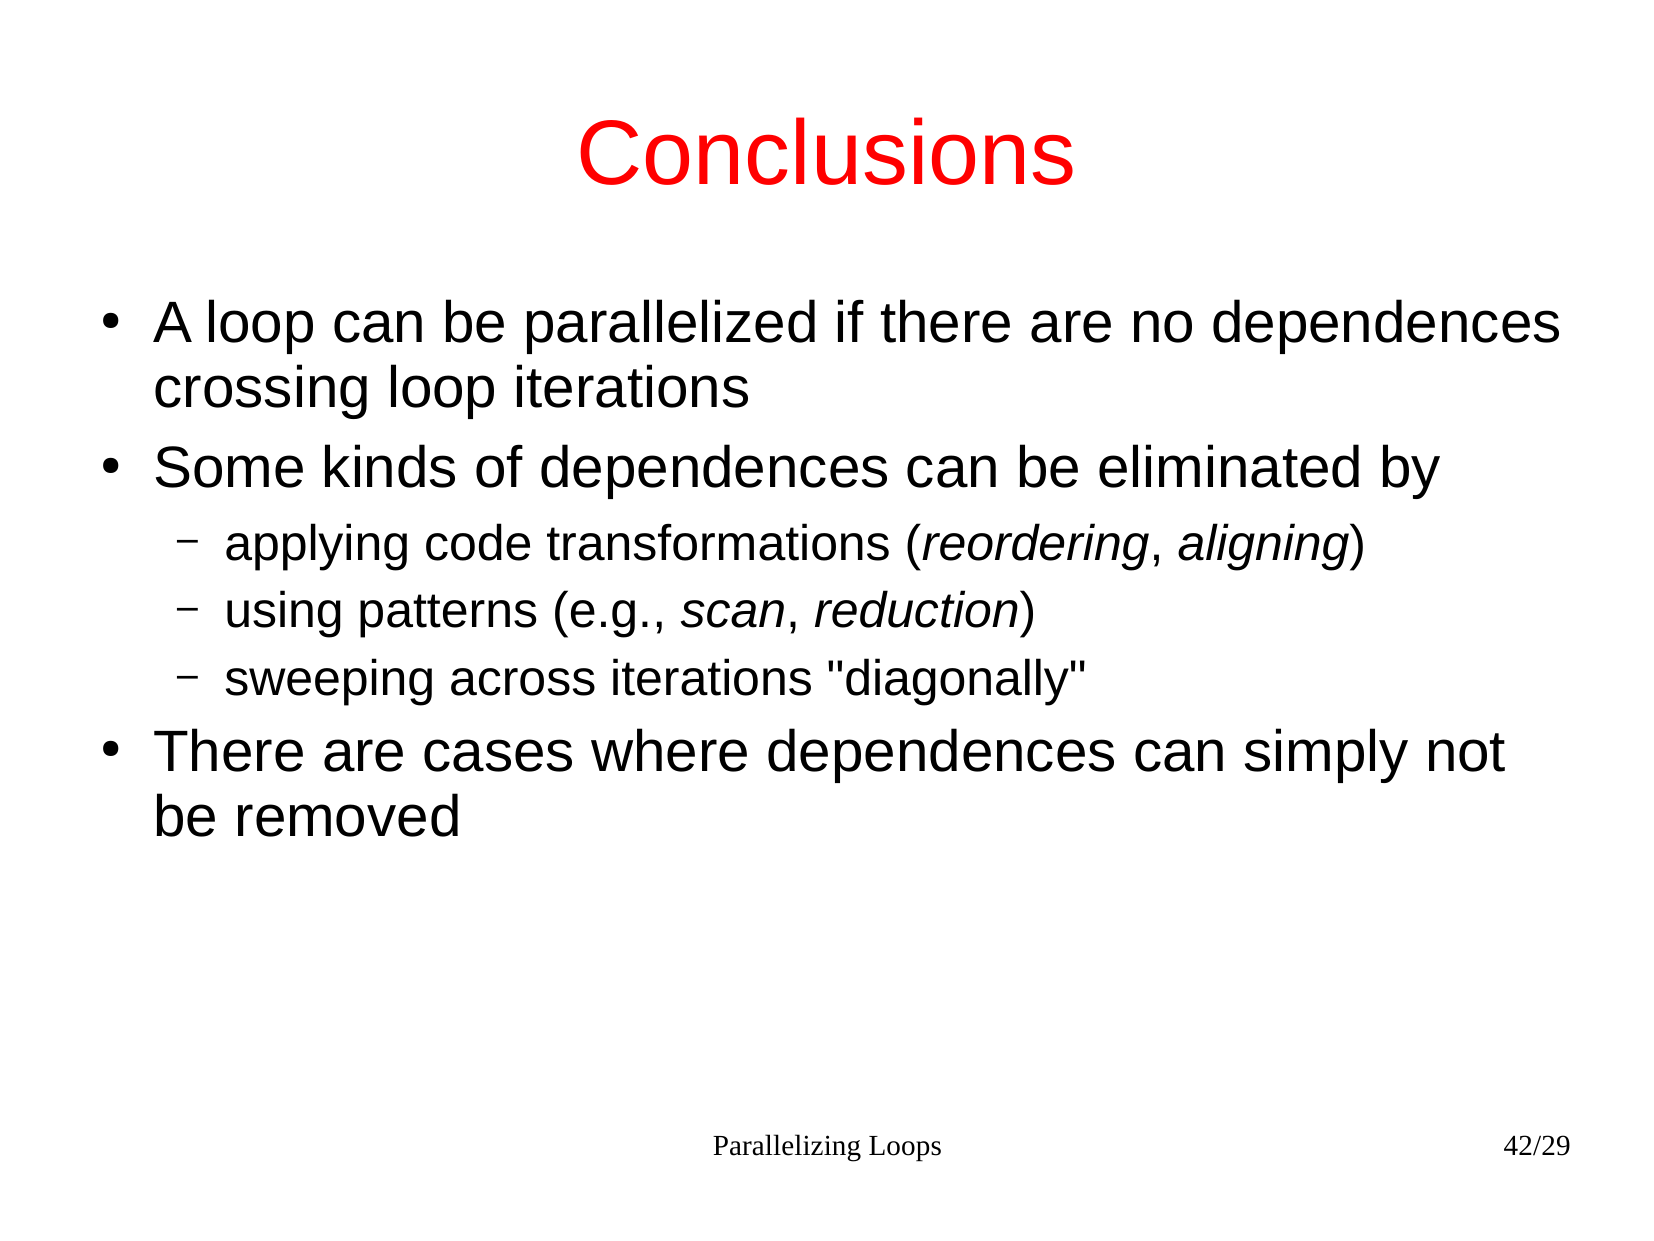

# Conclusions
A loop can be parallelized if there are no dependences crossing loop iterations
Some kinds of dependences can be eliminated by
applying code transformations (reordering, aligning)
using patterns (e.g., scan, reduction)
sweeping across iterations "diagonally"
There are cases where dependences can simply not be removed
Parallelizing Loops
42